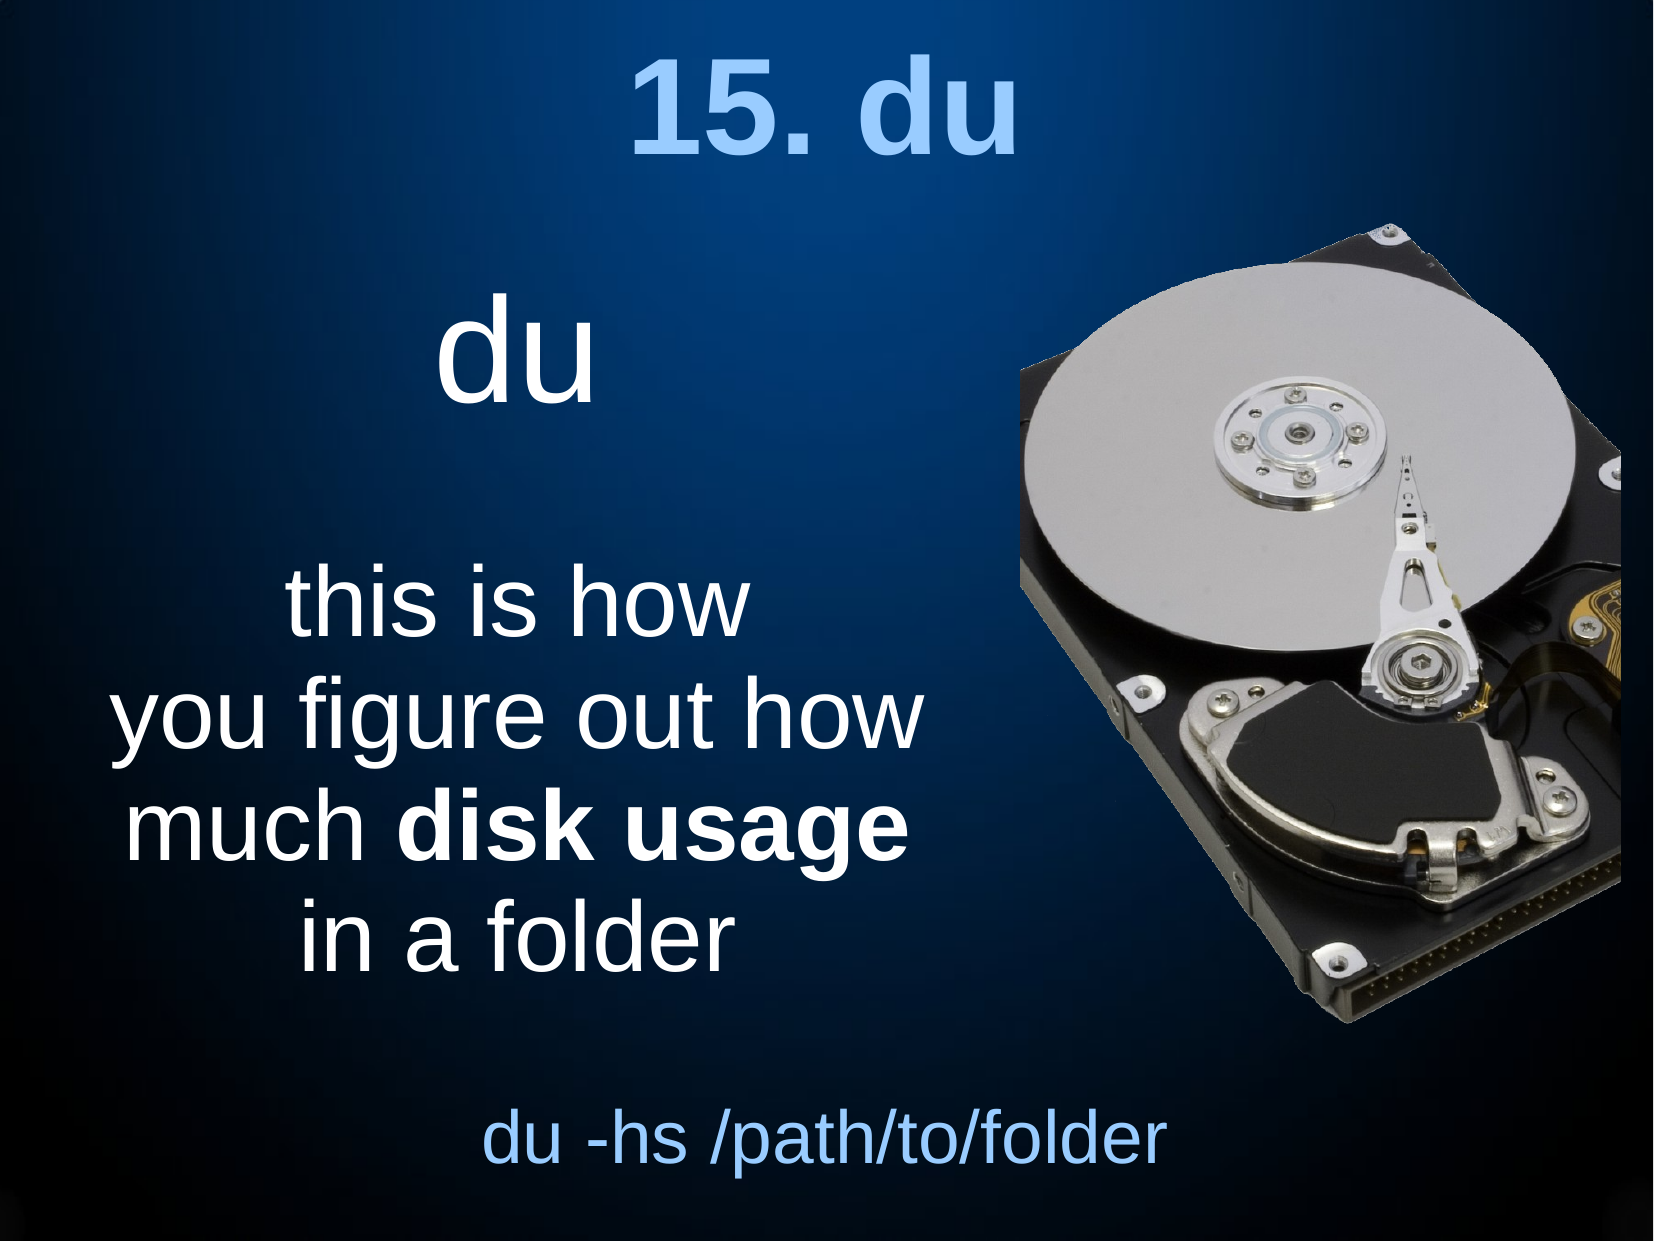

# 15. du
du
this is how
you figure out how
much disk usage
in a folder
du -hs /path/to/folder